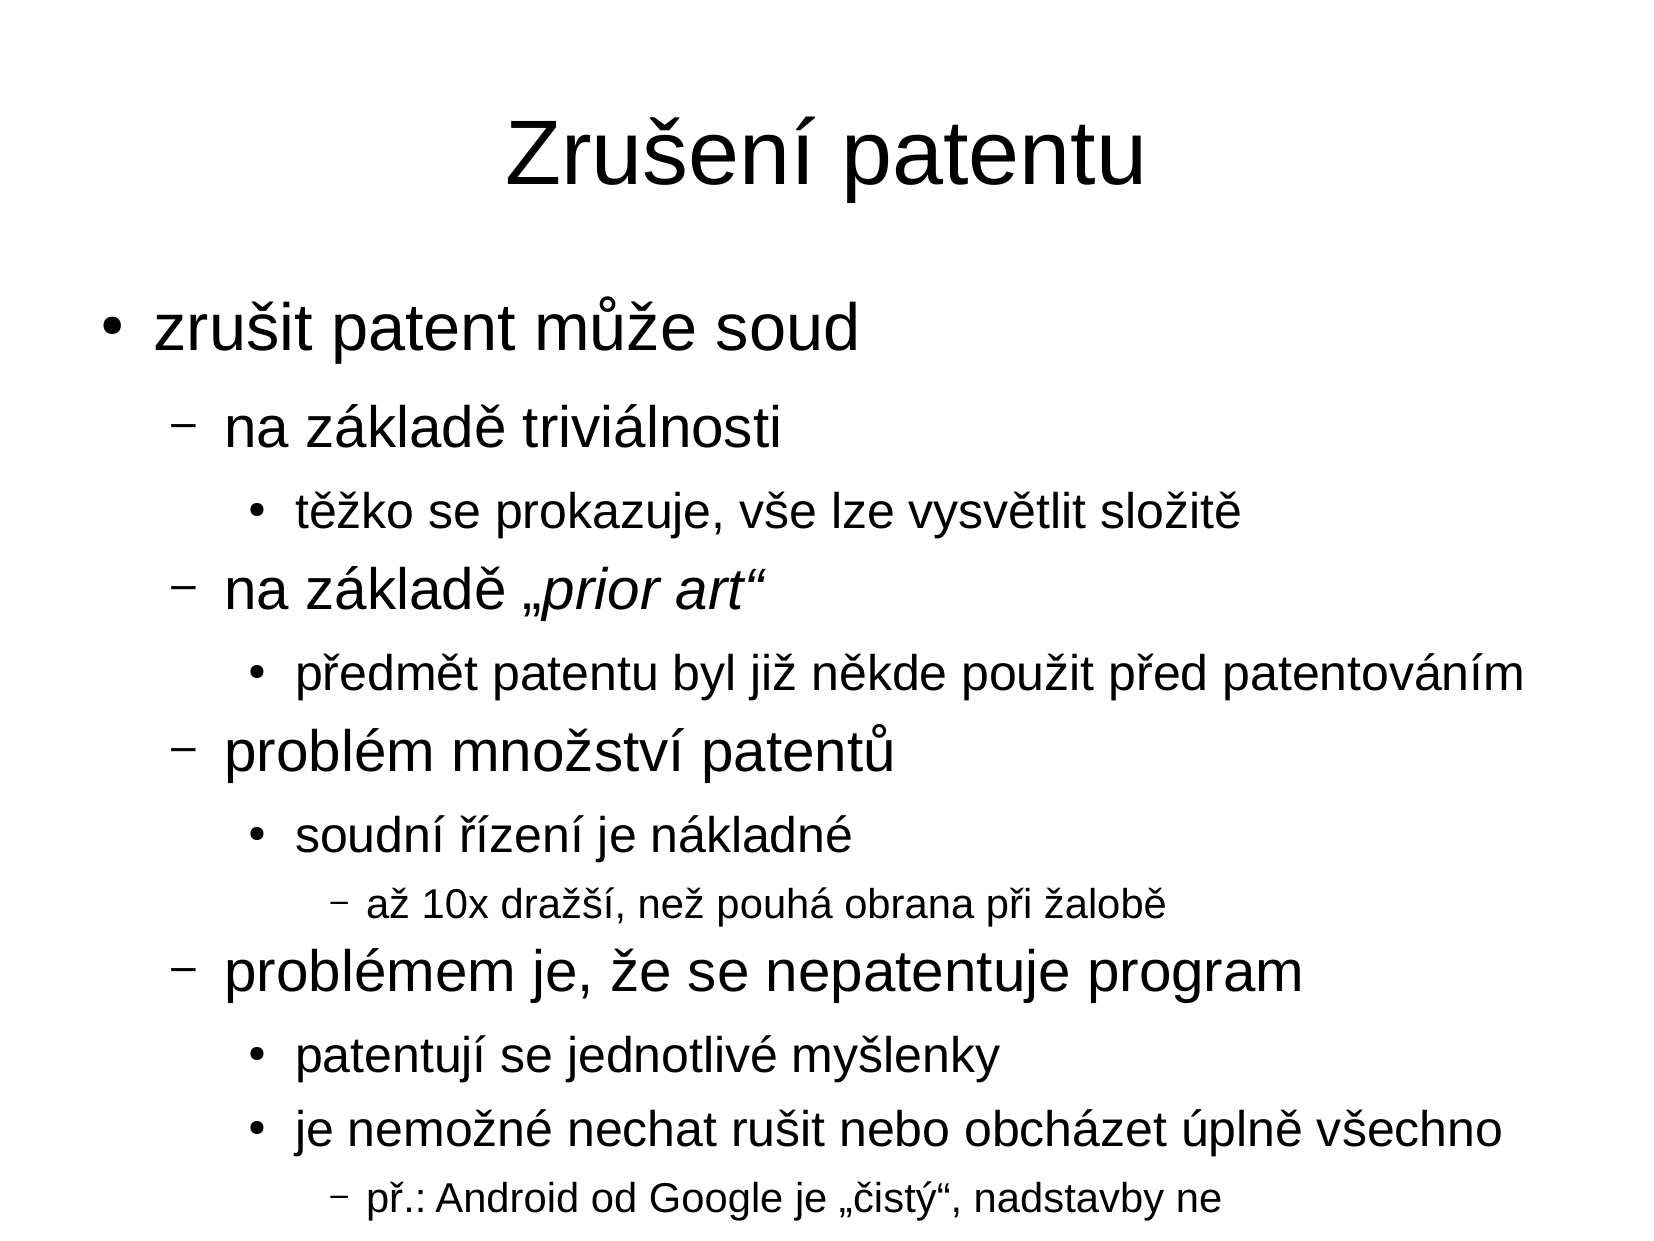

# Zrušení patentu
zrušit patent může soud
na základě triviálnosti
těžko se prokazuje, vše lze vysvětlit složitě
na základě „prior art“
předmět patentu byl již někde použit před patentováním
problém množství patentů
soudní řízení je nákladné
až 10x dražší, než pouhá obrana při žalobě
problémem je, že se nepatentuje program
patentují se jednotlivé myšlenky
je nemožné nechat rušit nebo obcházet úplně všechno
př.: Android od Google je „čistý“, nadstavby ne